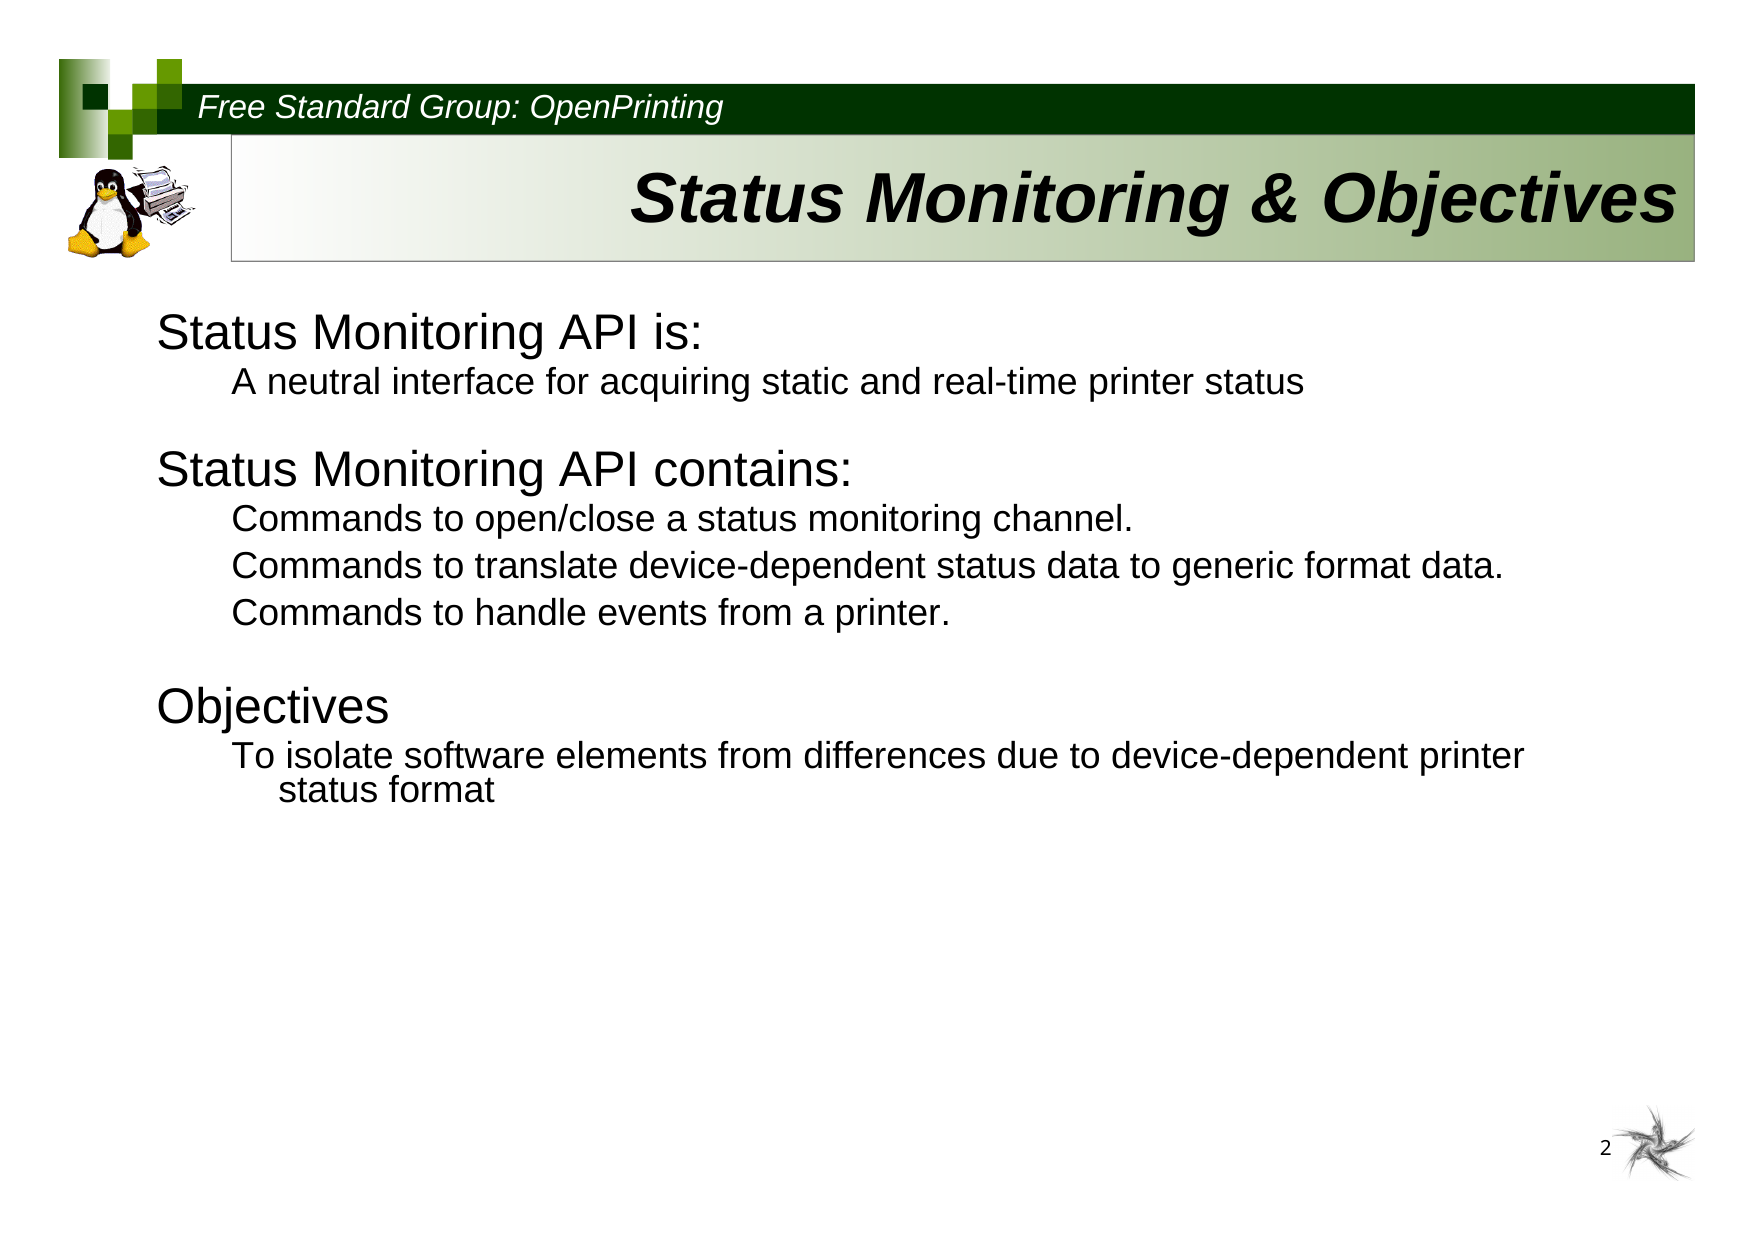

Status Monitoring & Objectives
# Status Monitoring API is:
A neutral interface for acquiring static and real-time printer status
Status Monitoring API contains:
Commands to open/close a status monitoring channel.
Commands to translate device-dependent status data to generic format data.
Commands to handle events from a printer.
Objectives
To isolate software elements from differences due to device-dependent printer status format
2